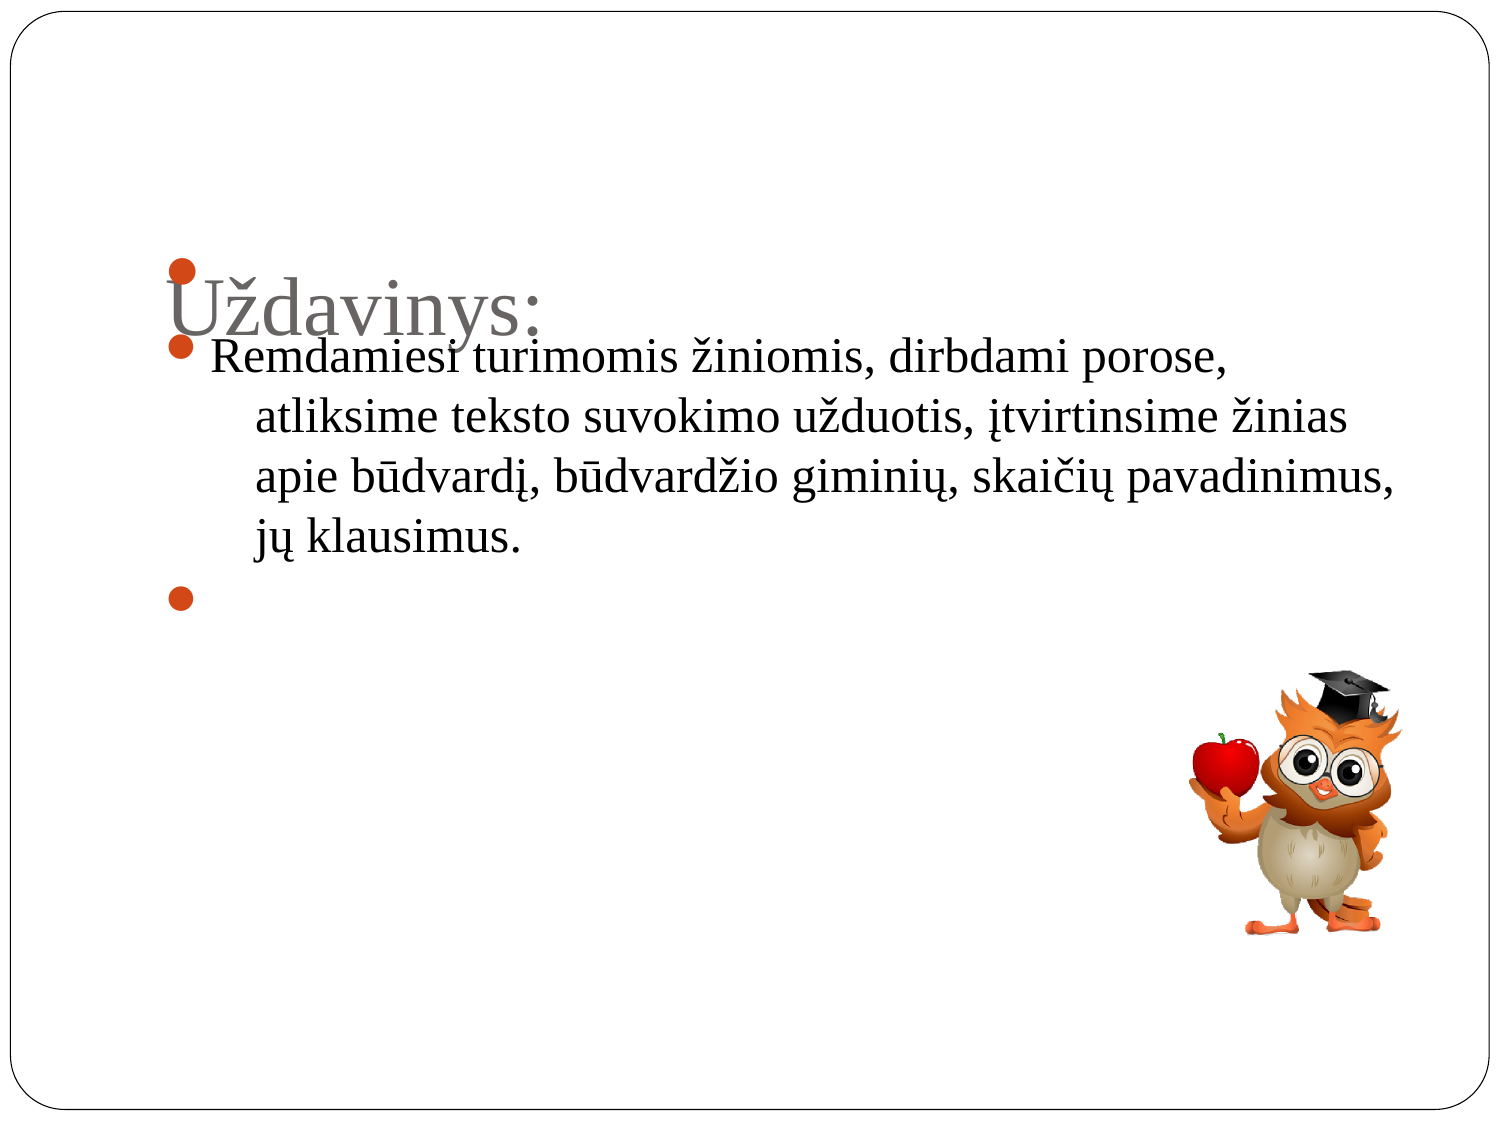

# Uždavinys:
Remdamiesi turimomis žiniomis, dirbdami porose, atliksime teksto suvokimo užduotis, įtvirtinsime žinias apie būdvardį, būdvardžio giminių, skaičių pavadinimus, jų klausimus.